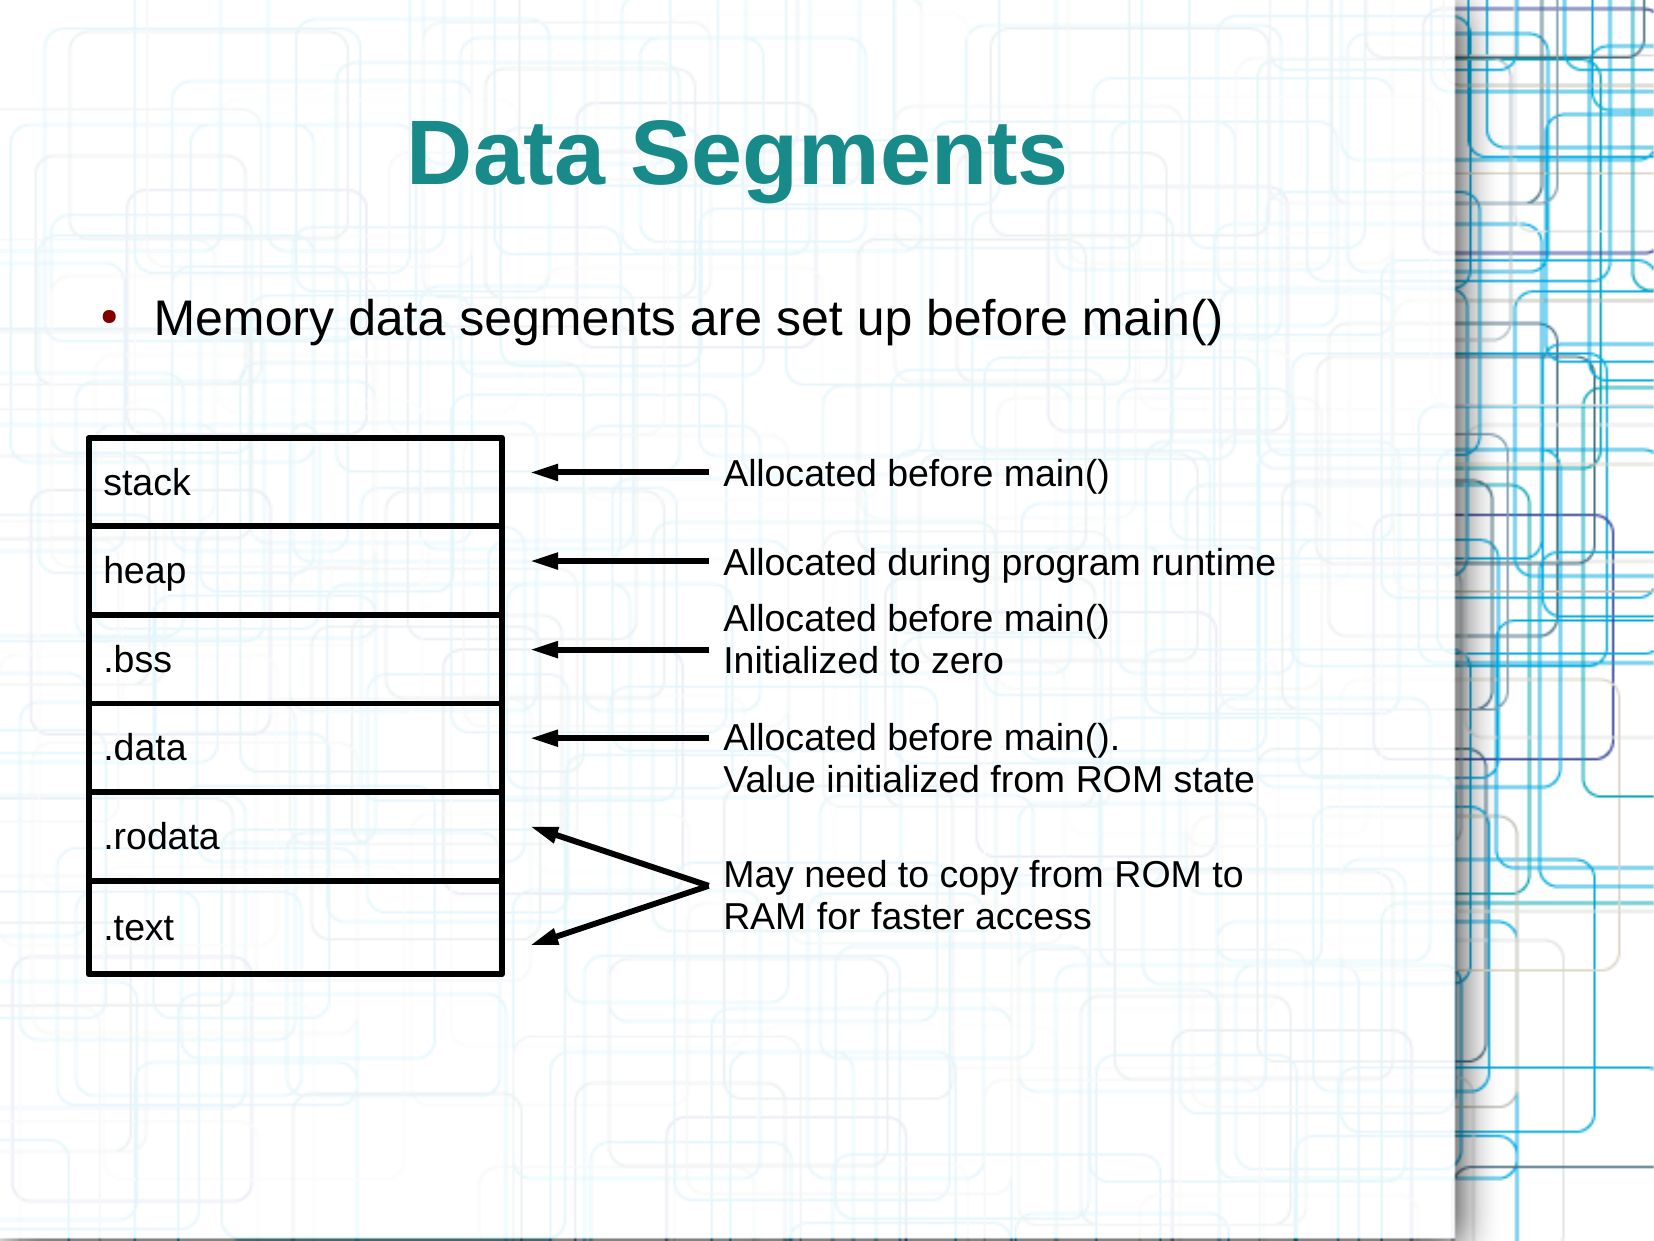

# Data Segments
Memory data segments are set up before main()
stack
Allocated before main()
heap
Allocated during program runtime
Allocated before main()
Initialized to zero
.bss
.data
Allocated before main().
Value initialized from ROM state
.rodata
May need to copy from ROM to RAM for faster access
.text